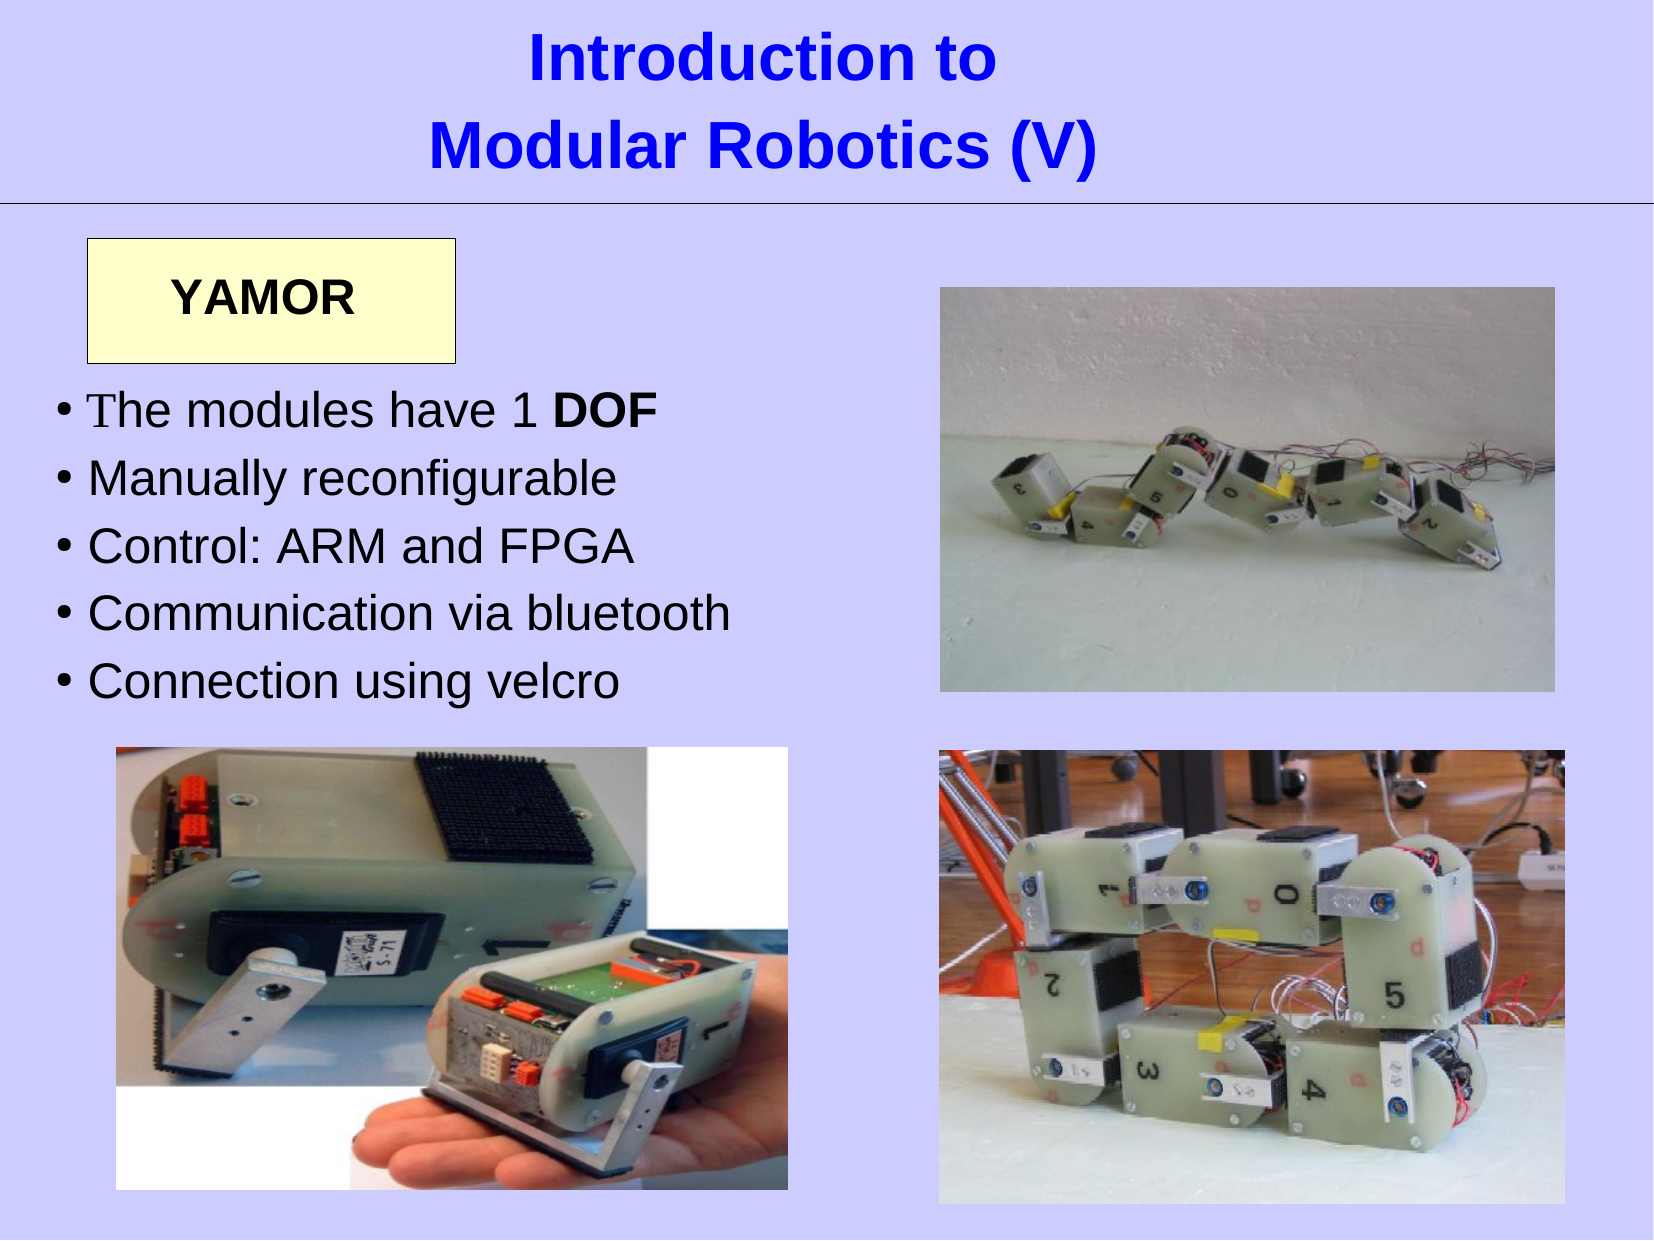

# Introduction to Modular Robotics (V)
YAMOR
 The modules have 1 DOF
 Manually reconfigurable
 Control: ARM and FPGA
 Communication via bluetooth
 Connection using velcro